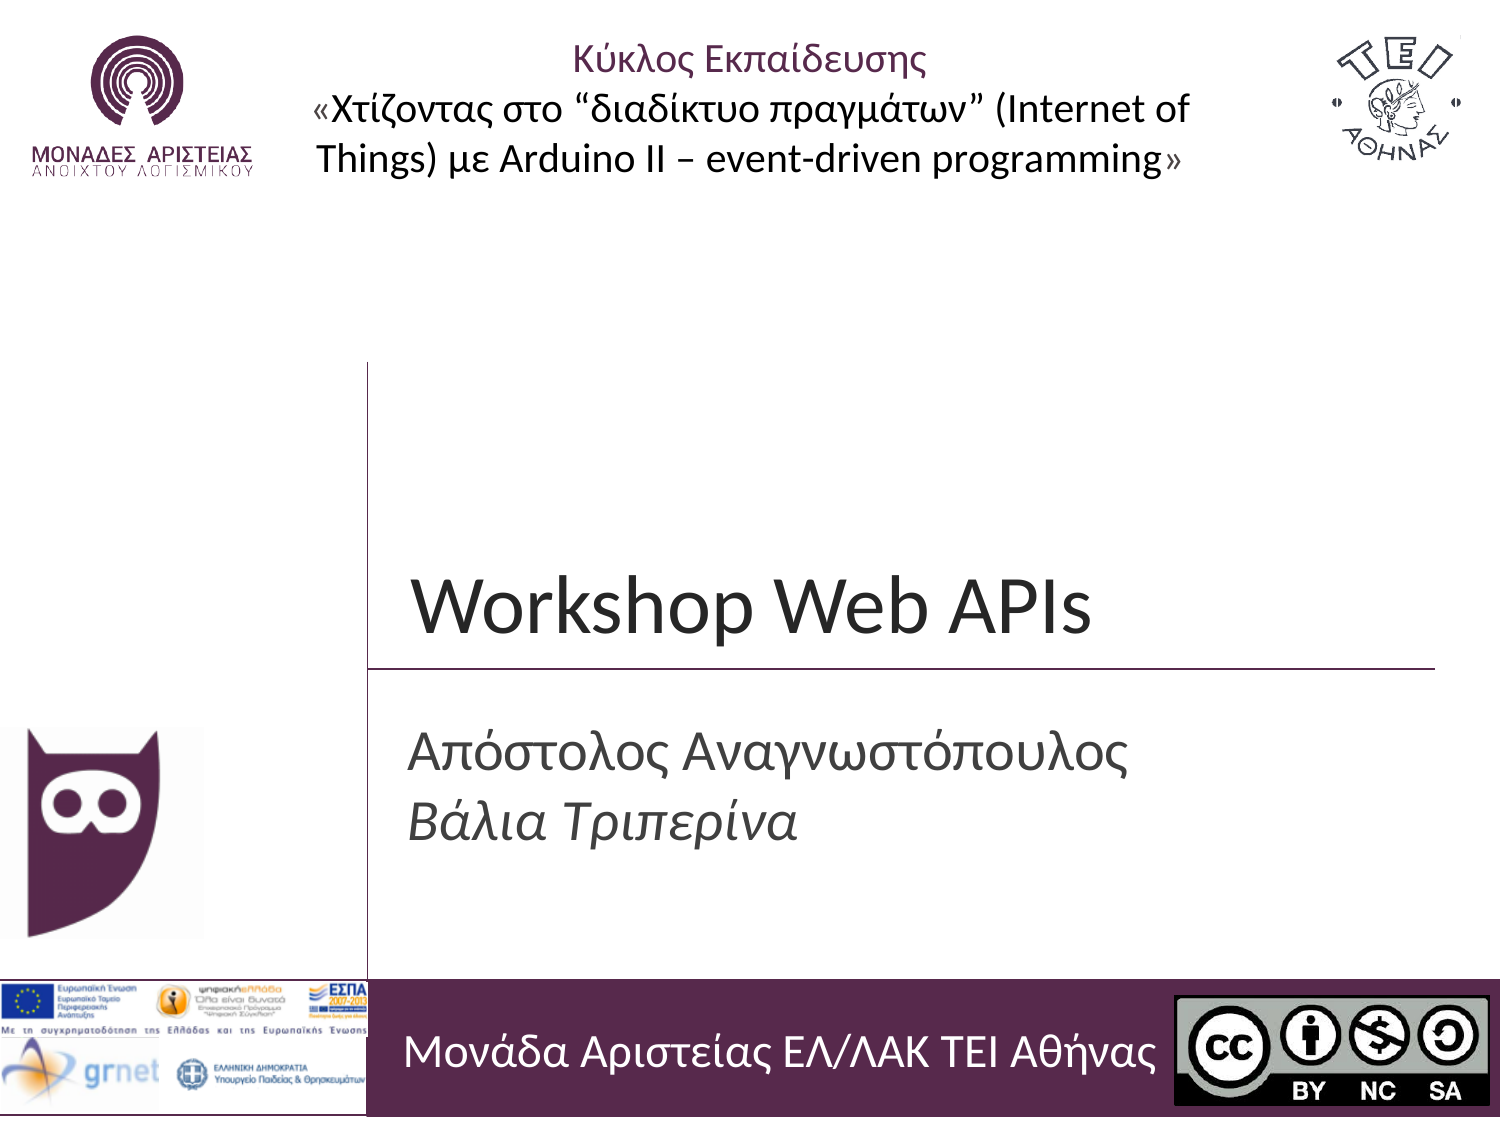

Κύκλος Εκπαίδευσης
«Χτίζοντας στο “διαδίκτυο πραγμάτων” (Internet οf Things) με Arduino II – event-driven programming»
# Workshop Web APIs
Απόστολος Αναγνωστόπουλος
Βάλια Τριπερίνα
Μονάδα Αριστείας ΕΛ/ΛΑΚ ΤΕΙ Αθήνας